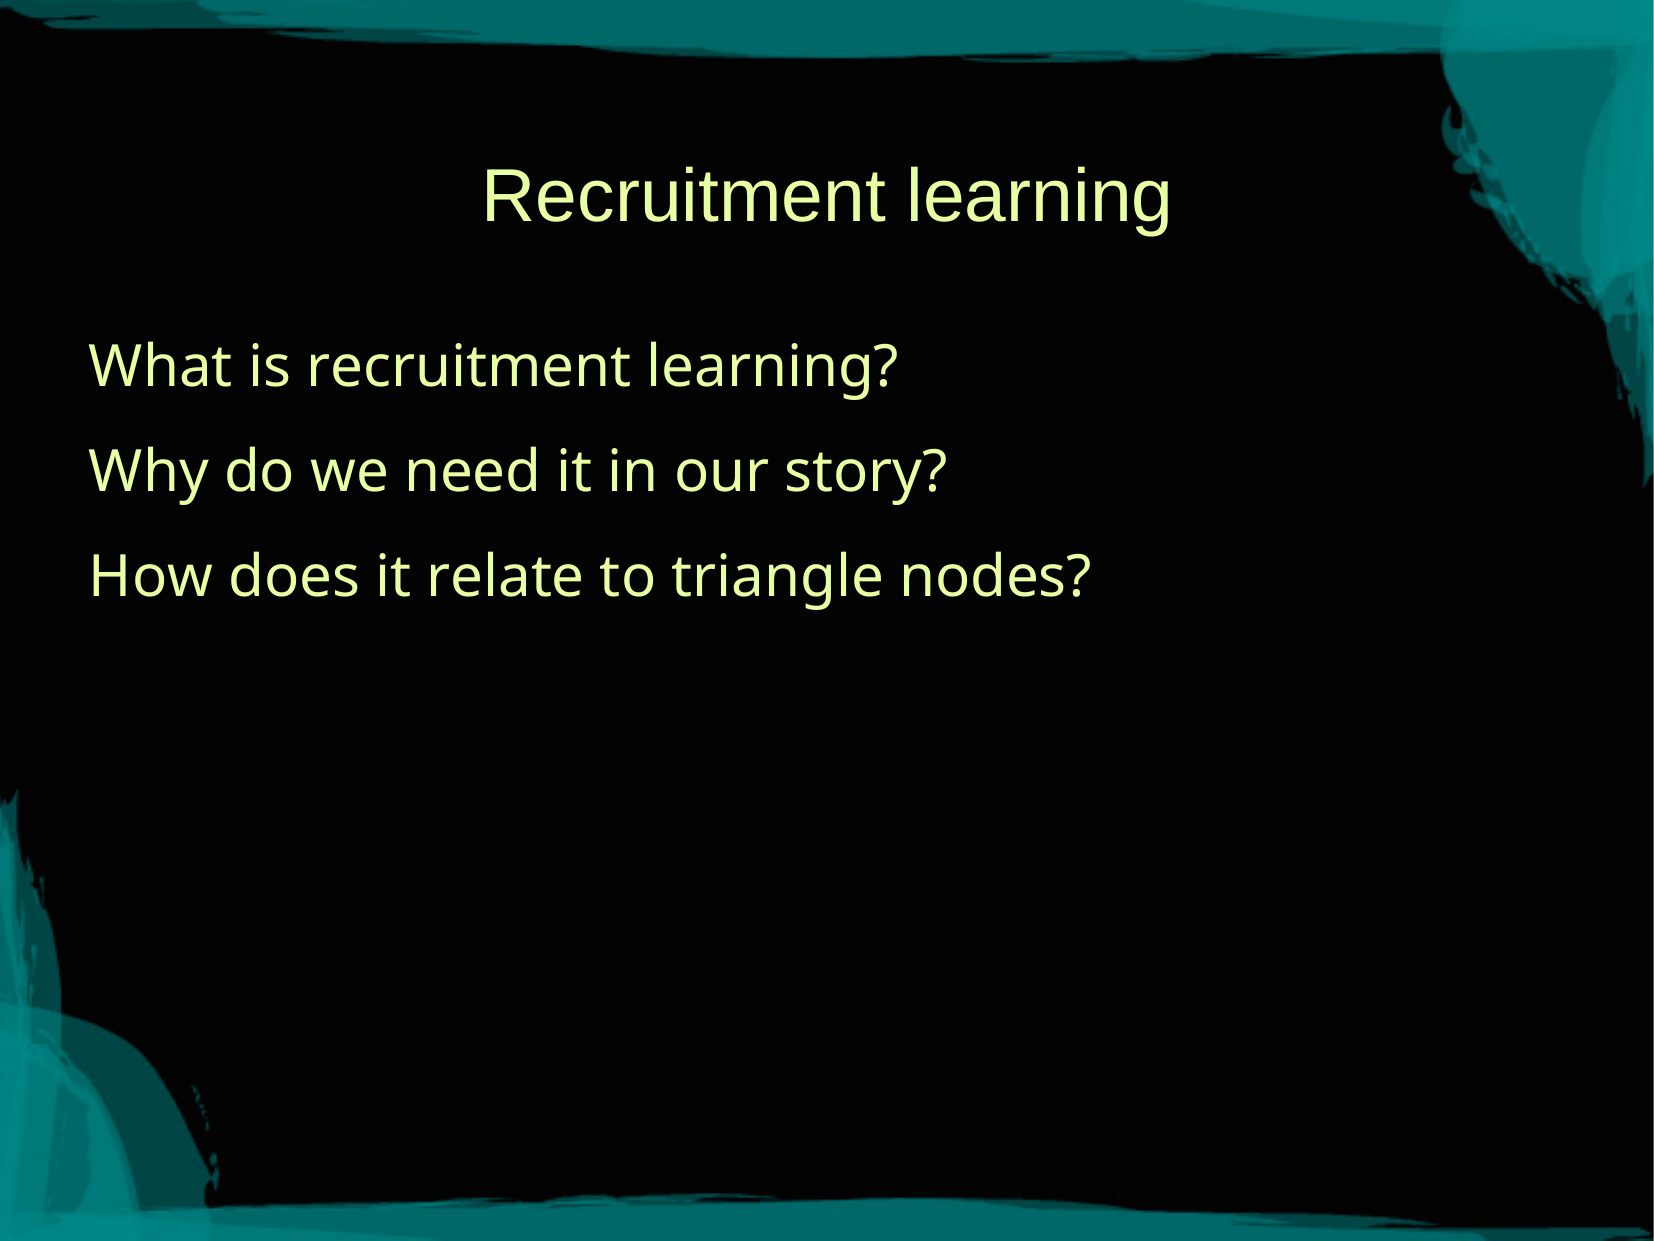

# Recruitment learning
What is recruitment learning?
Why do we need it in our story?
How does it relate to triangle nodes?